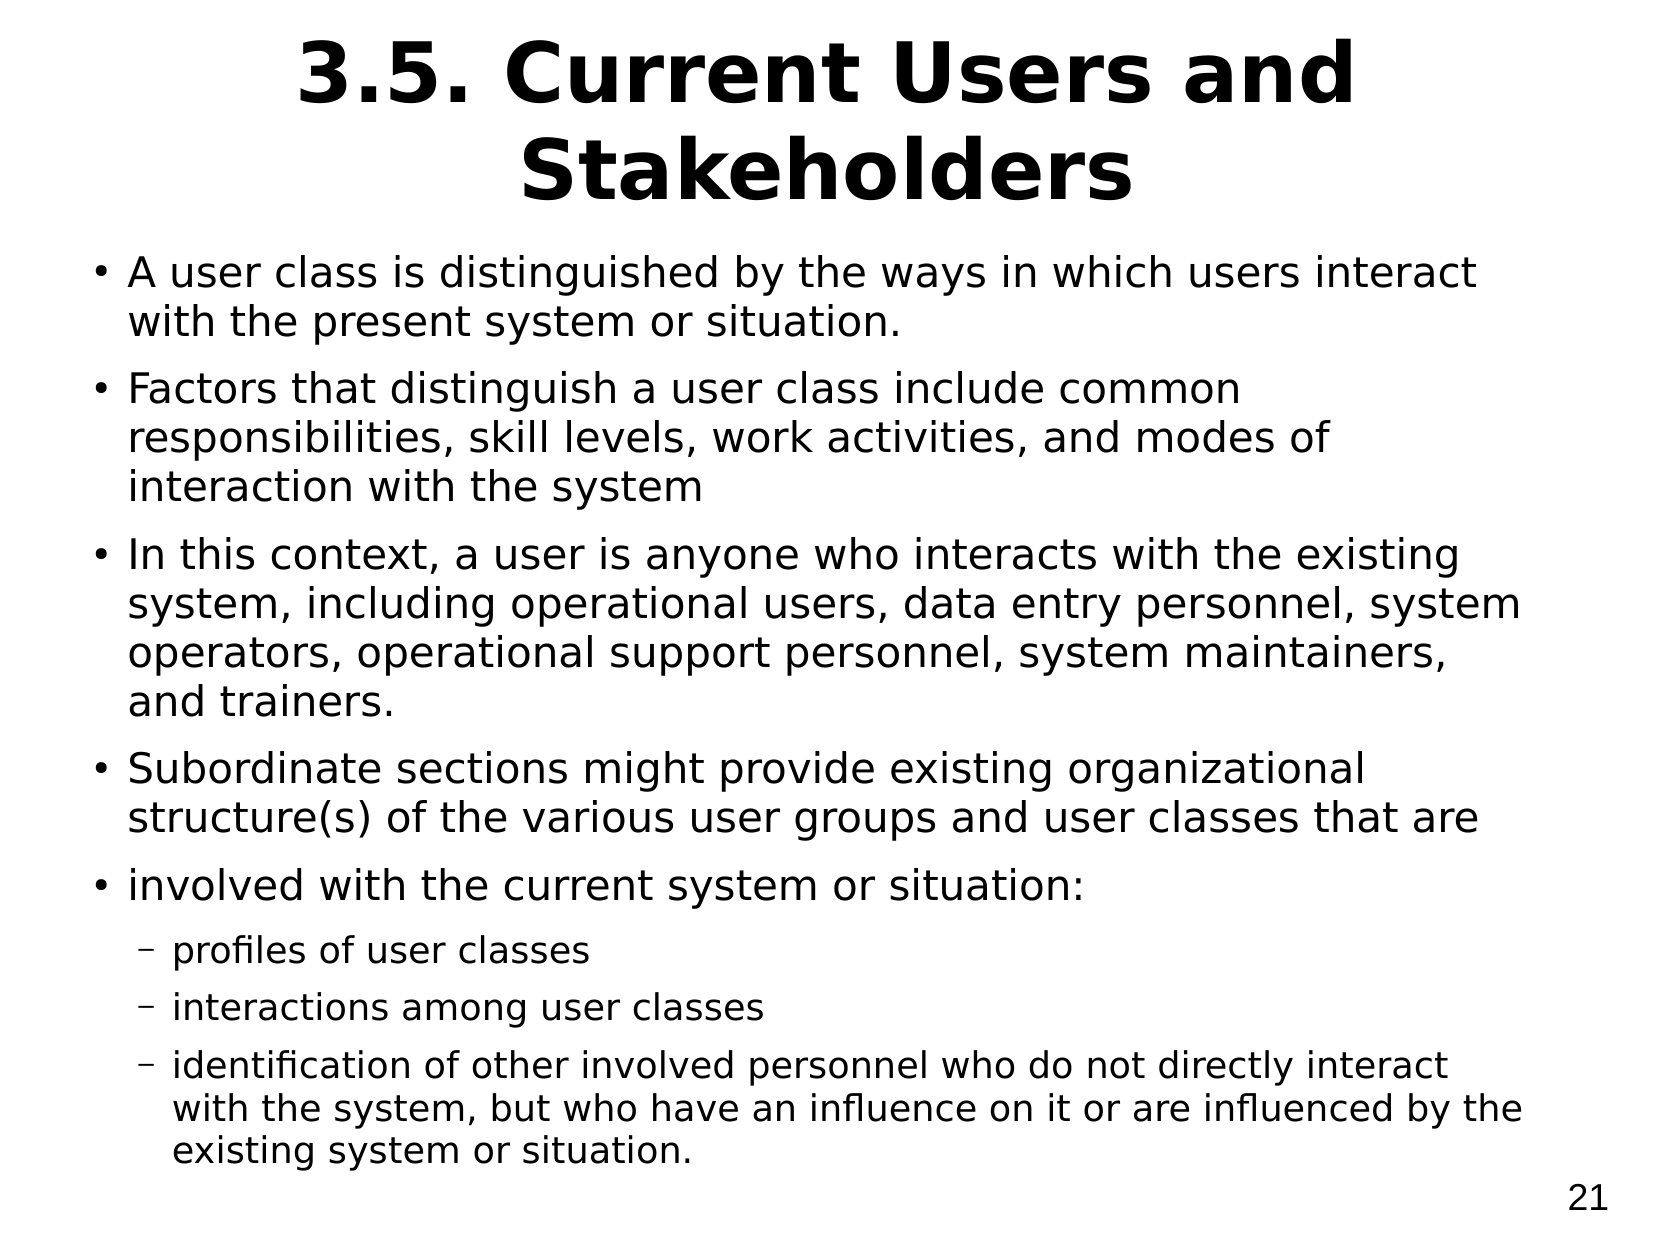

# 3.5. Current Users and Stakeholders
A user class is distinguished by the ways in which users interact with the present system or situation.
Factors that distinguish a user class include common responsibilities, skill levels, work activities, and modes of interaction with the system
In this context, a user is anyone who interacts with the existing system, including operational users, data entry personnel, system operators, operational support personnel, system maintainers, and trainers.
Subordinate sections might provide existing organizational structure(s) of the various user groups and user classes that are
involved with the current system or situation:
profiles of user classes
interactions among user classes
identification of other involved personnel who do not directly interact with the system, but who have an influence on it or are influenced by the existing system or situation.